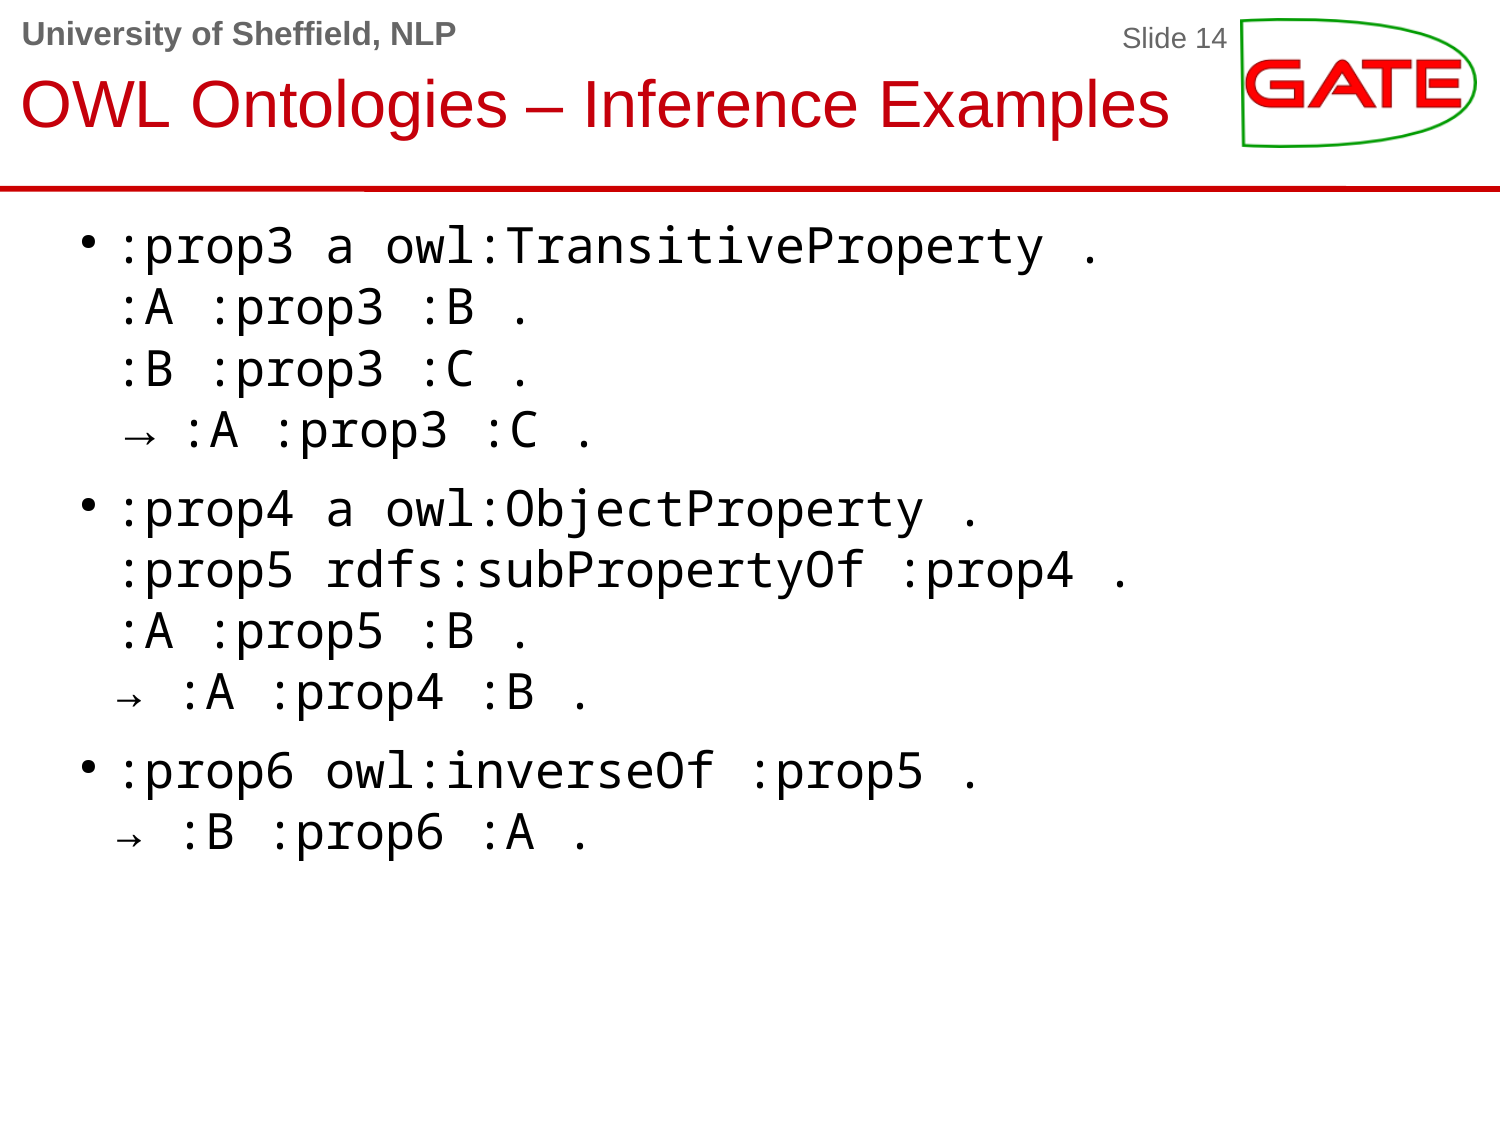

14
# OWL Ontologies – Inference Examples
:prop3 a owl:TransitiveProperty .
:A :prop3 :B .
:B :prop3 :C .
→ :A :prop3 :C .
:prop4 a owl:ObjectProperty .
:prop5 rdfs:subPropertyOf :prop4 .
:A :prop5 :B .
→ :A :prop4 :B .
:prop6 owl:inverseOf :prop5 .
→ :B :prop6 :A .